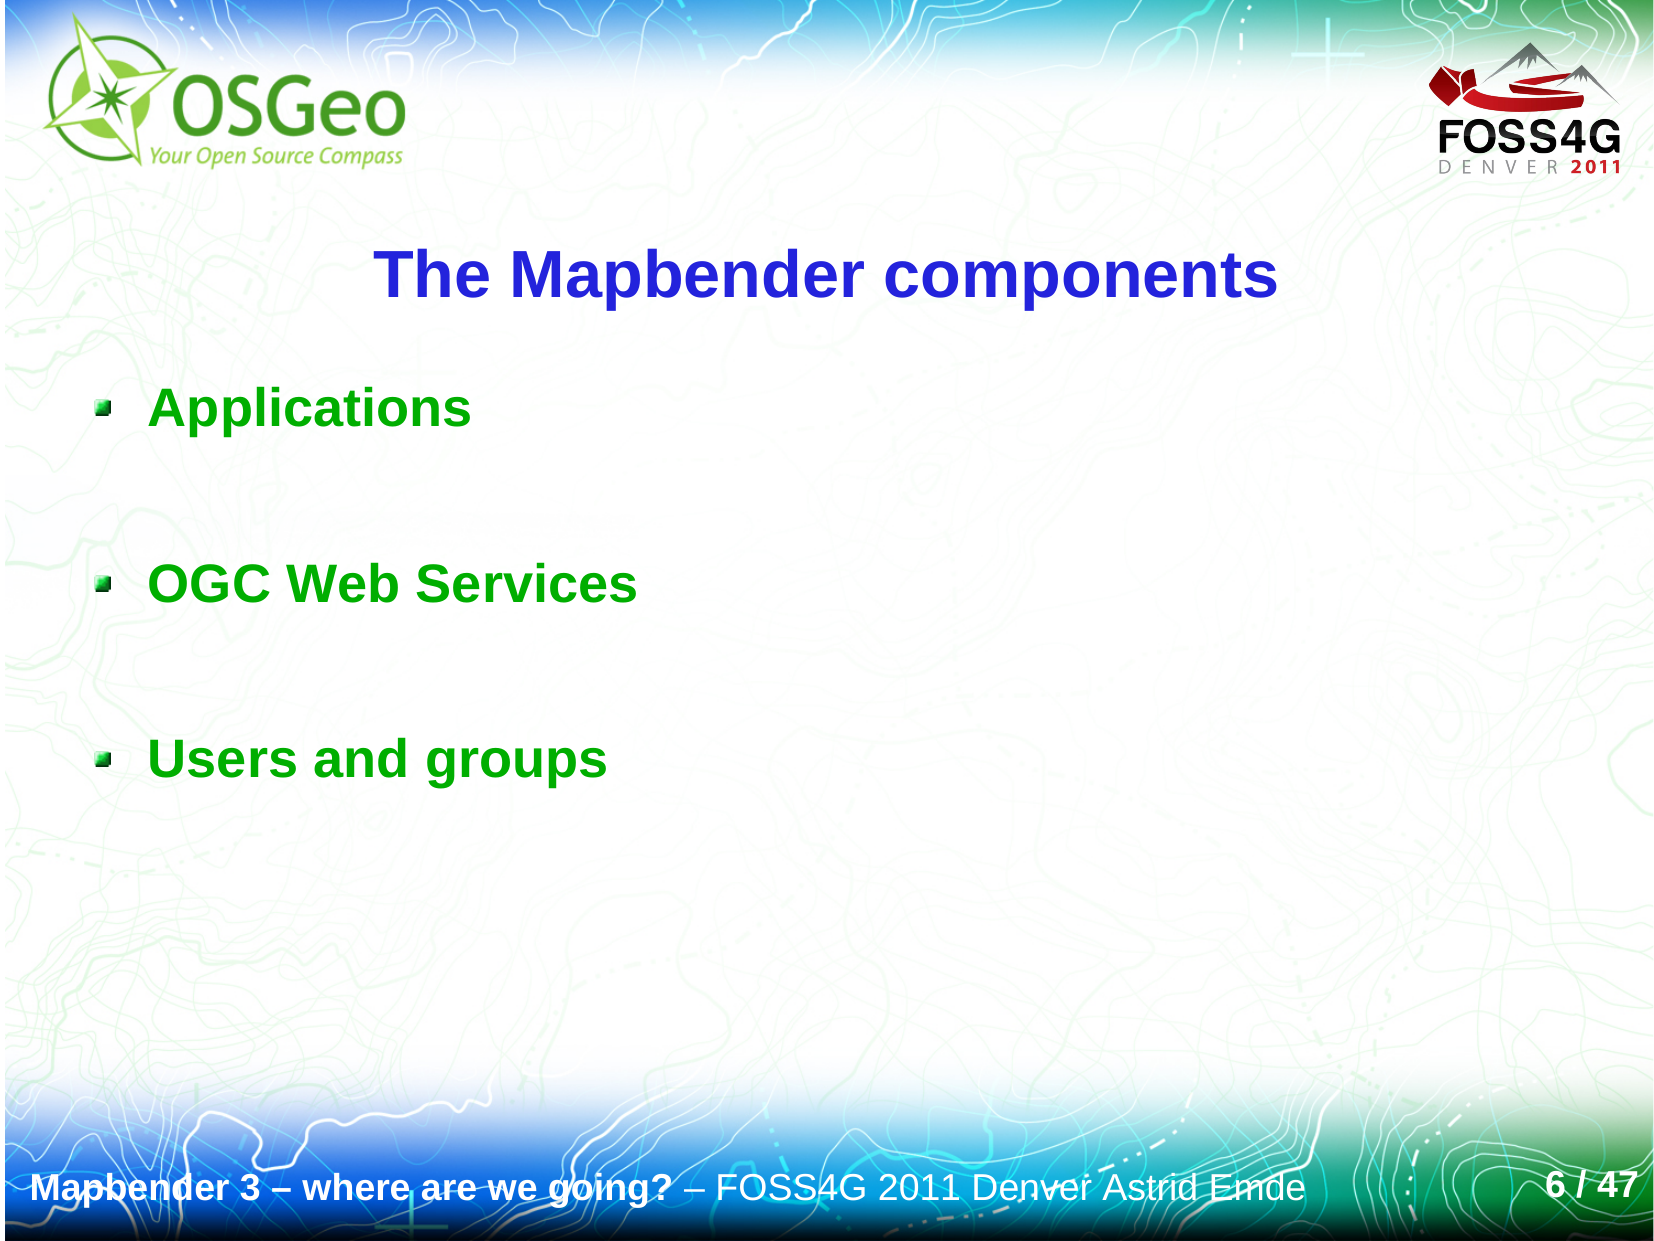

# The Mapbender components
Applications
OGC Web Services
Users and groups